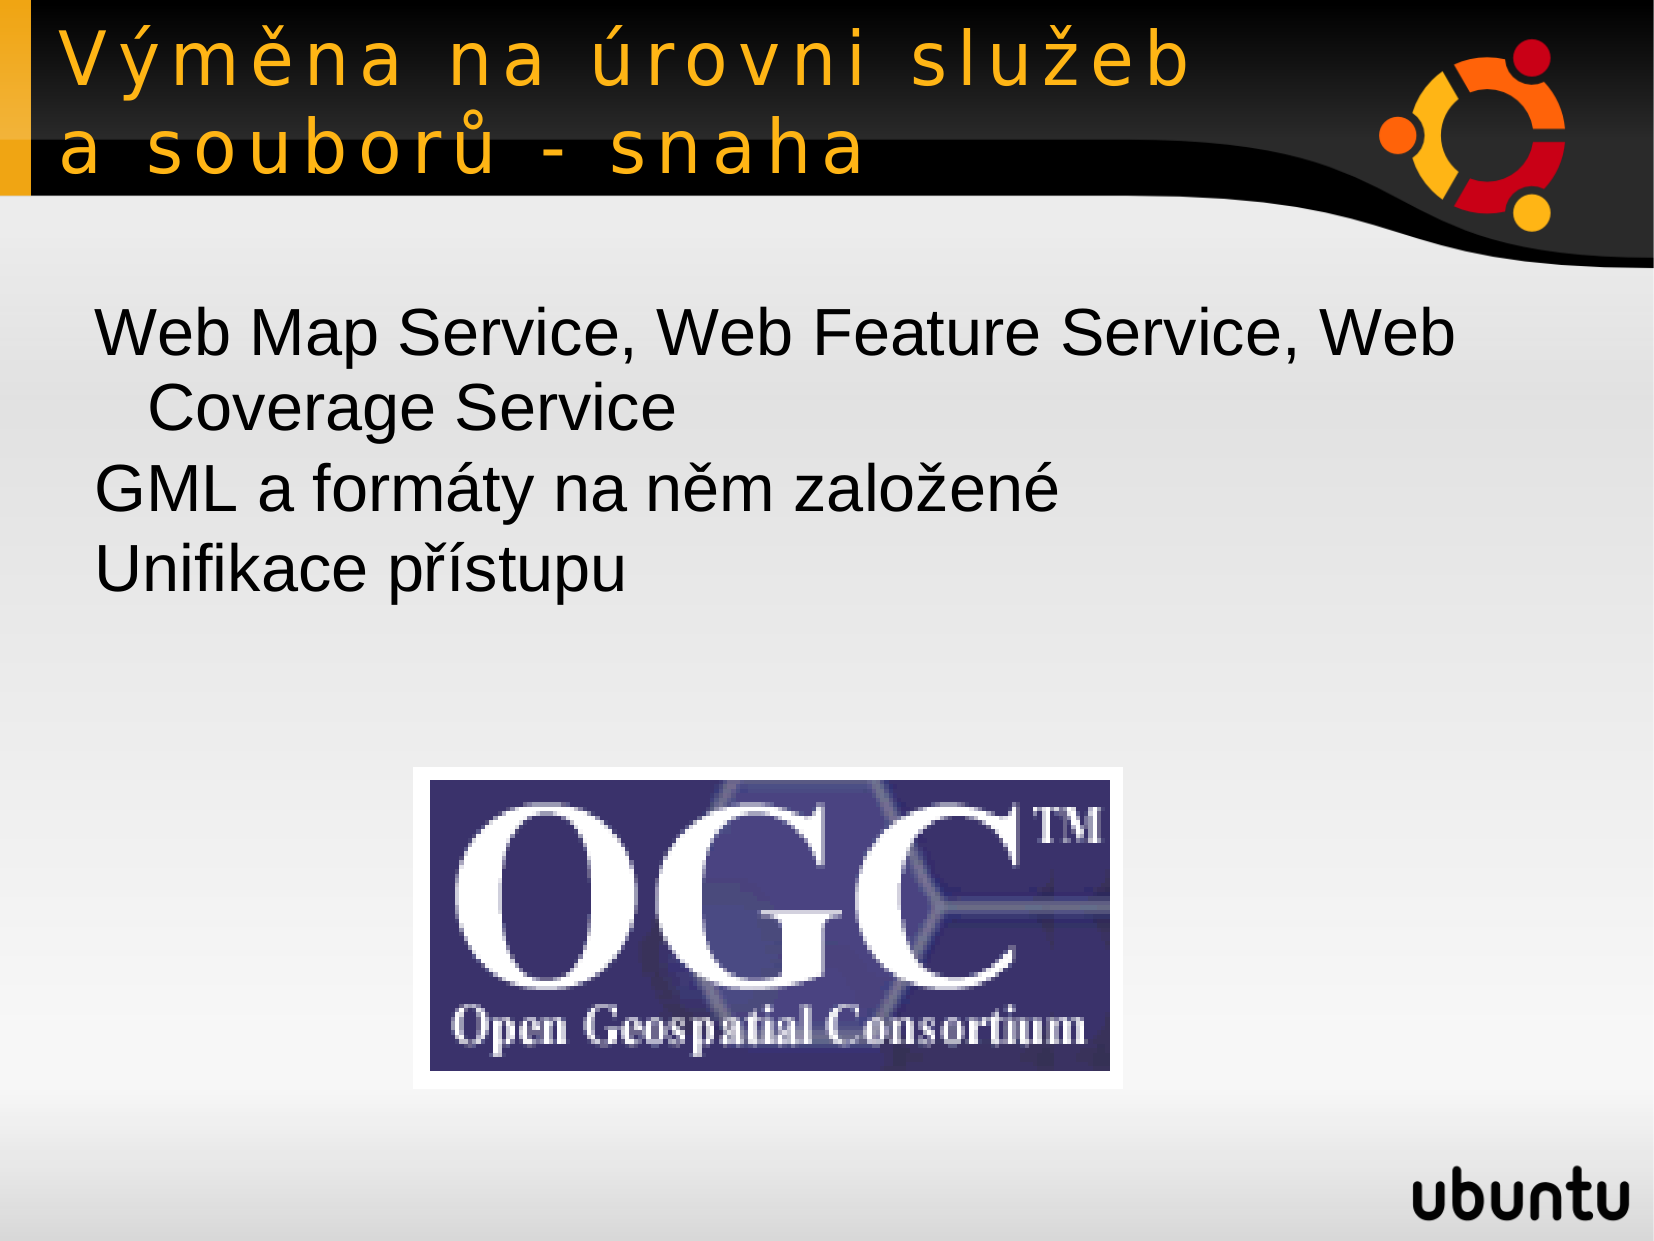

# Výměna na úrovni služeb a souborů - snaha
Web Map Service, Web Feature Service, Web Coverage Service
GML a formáty na něm založené
Unifikace přístupu